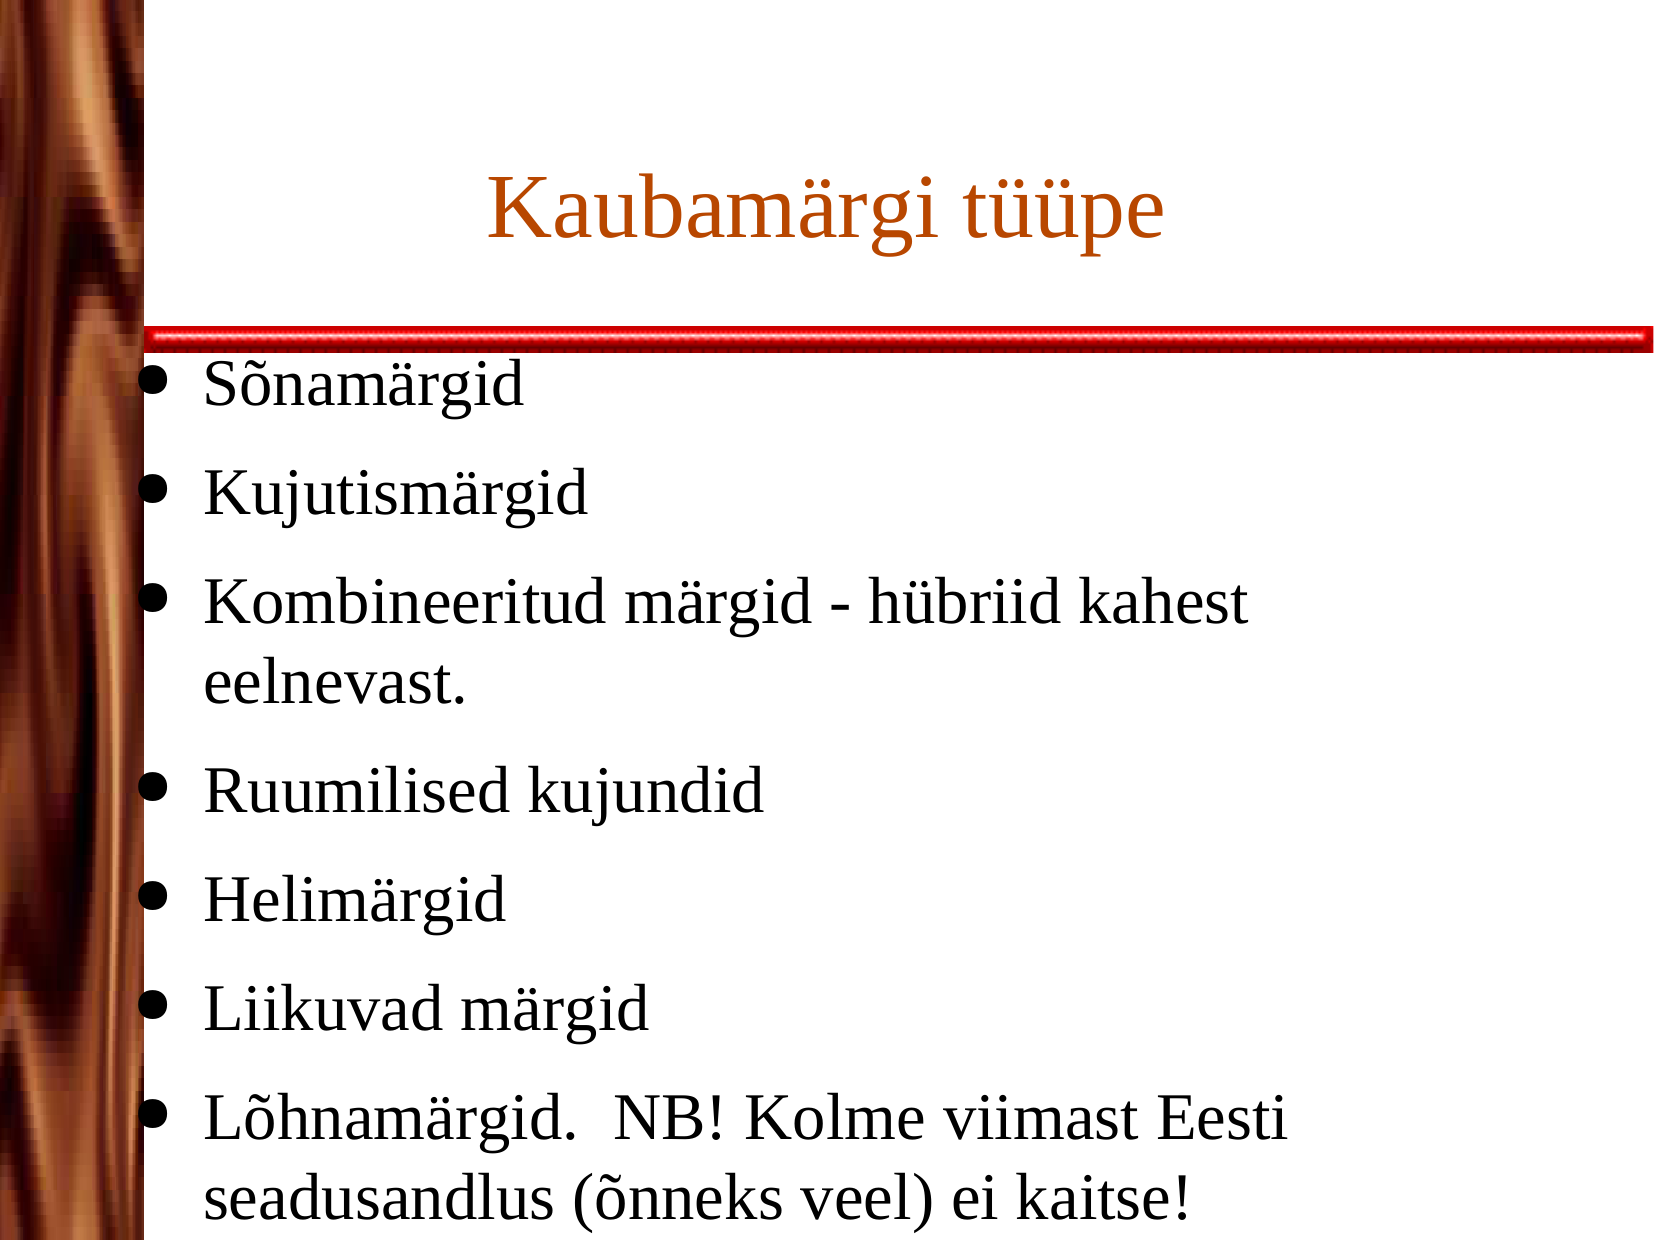

# Kaubamärgi tüüpe
Sõnamärgid
Kujutismärgid
Kombineeritud märgid - hübriid kahest eelnevast.
Ruumilised kujundid
Helimärgid
Liikuvad märgid
Lõhnamärgid. NB! Kolme viimast Eesti seadusandlus (õnneks veel) ei kaitse!